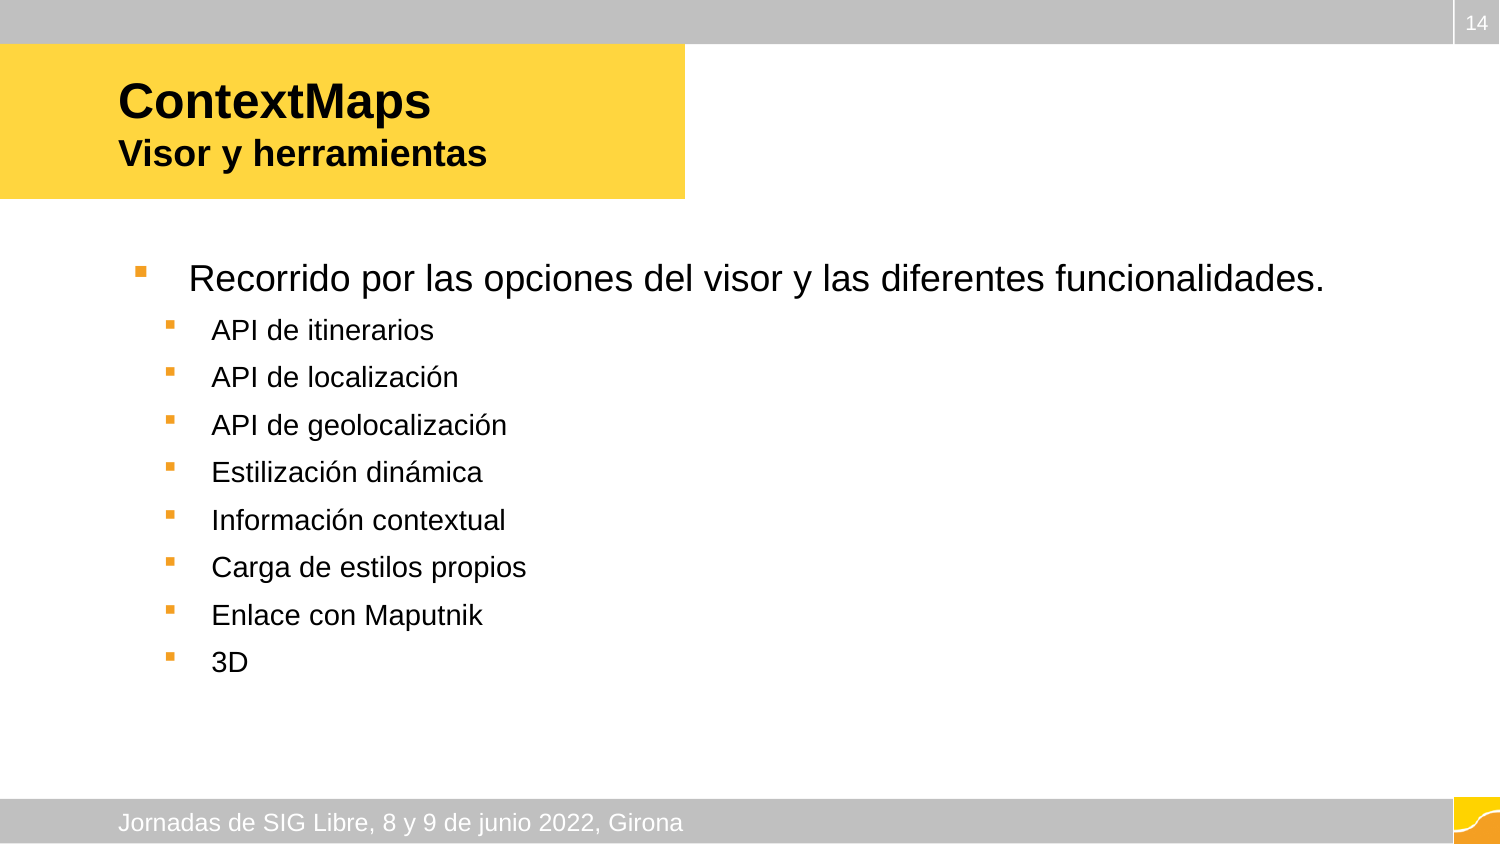

# ContextMaps Visor y herramientas
Recorrido por las opciones del visor y las diferentes funcionalidades.
API de itinerarios
API de localización
API de geolocalización
Estilización dinámica
Información contextual
Carga de estilos propios
Enlace con Maputnik
3D
Jornadas de SIG Libre, 8 y 9 de junio 2022, Girona